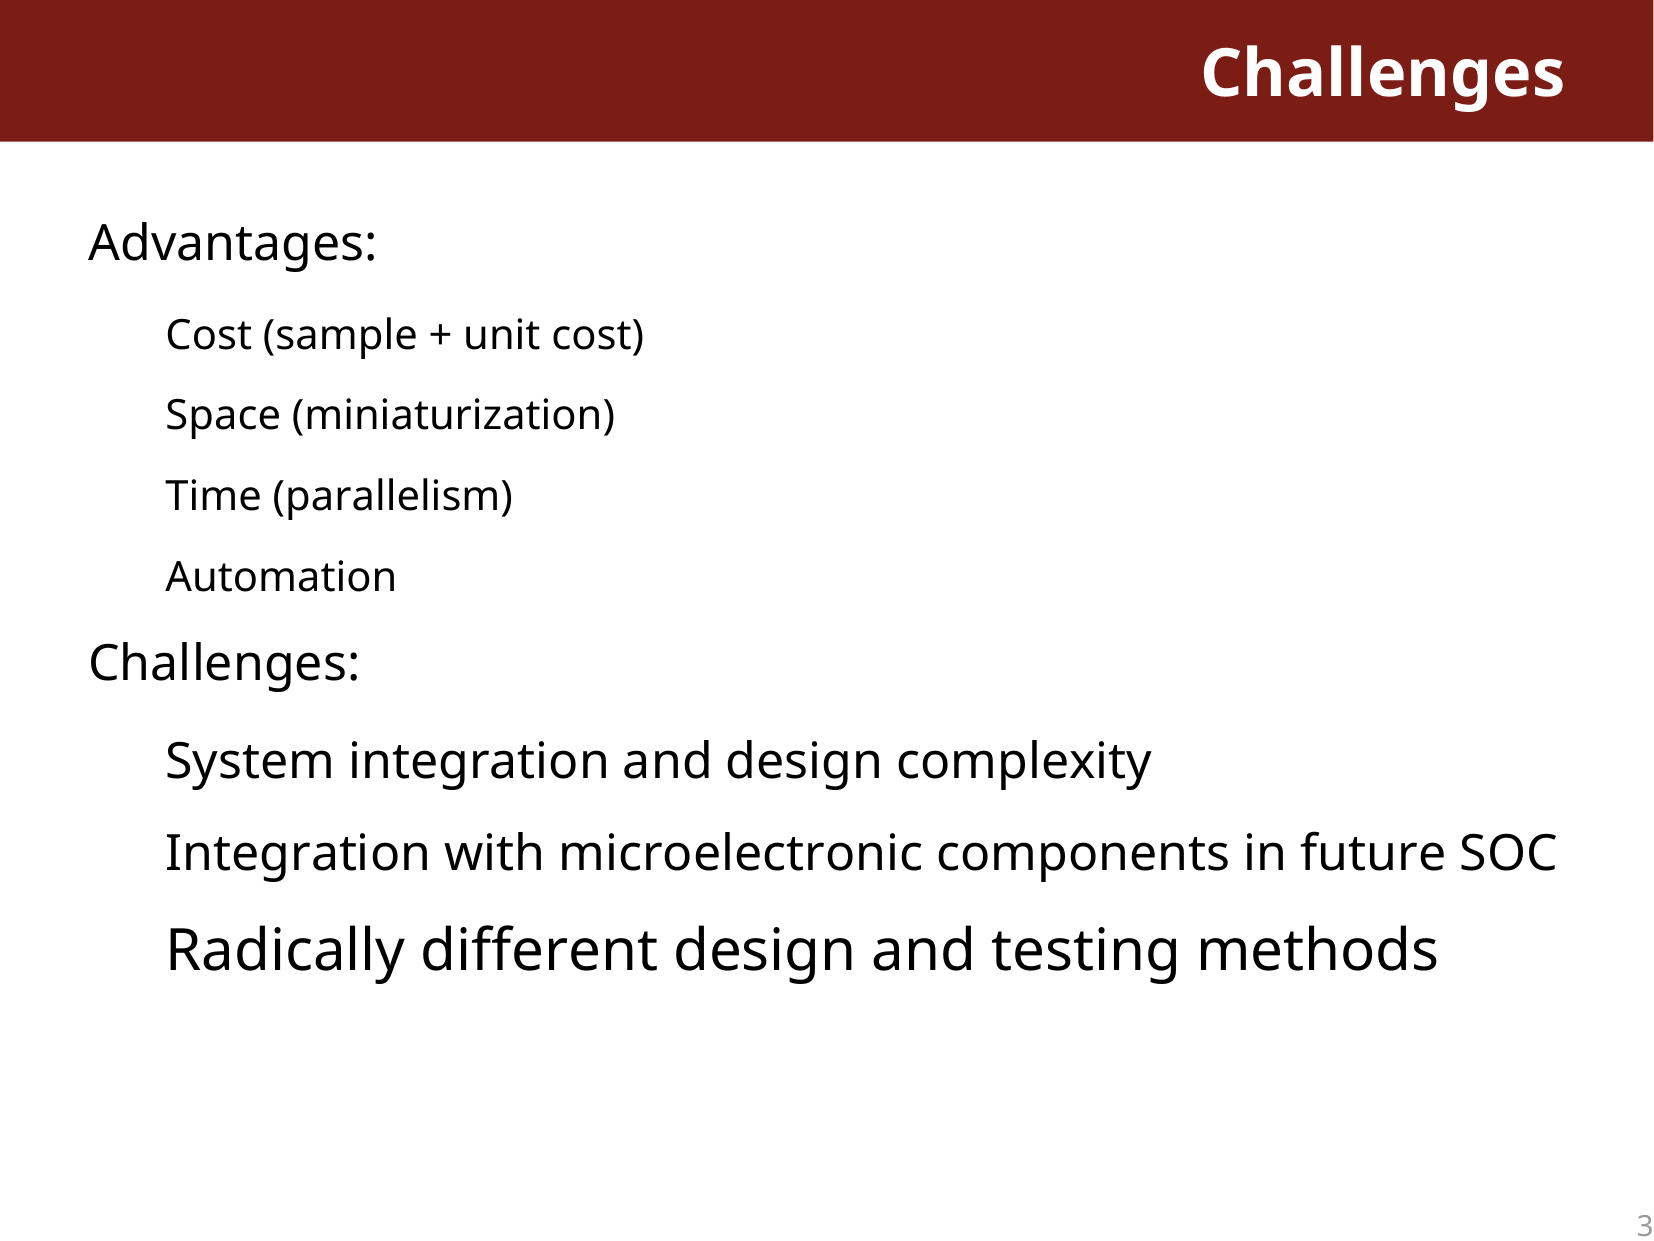

# Challenges
Advantages:
Cost (sample + unit cost)
Space (miniaturization)
Time (parallelism)
Automation
Challenges:
System integration and design complexity
Integration with microelectronic components in future SOC
Radically different design and testing methods
3